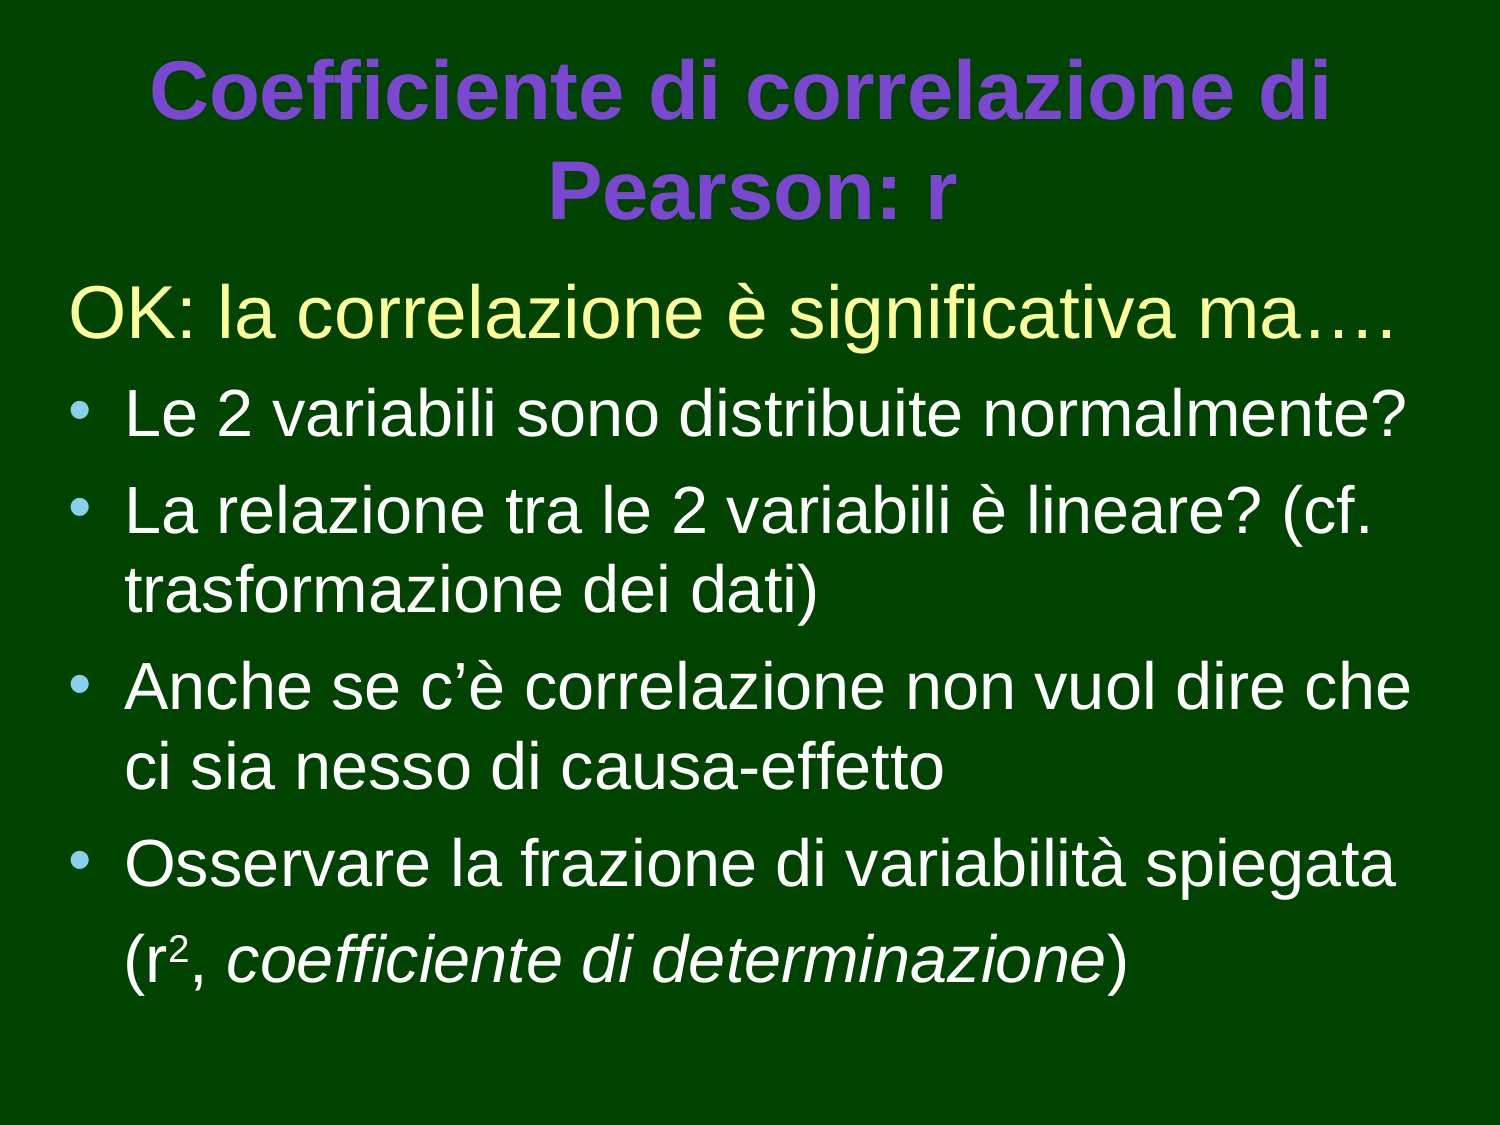

Coefficiente di correlazione di
Pearson: r
OK: la correlazione è significativa ma….
Le 2 variabili sono distribuite normalmente?
La relazione tra le 2 variabili è lineare? (cf. trasformazione dei dati)
Anche se c’è correlazione non vuol dire che ci sia nesso di causa-effetto
Osservare la frazione di variabilità spiegata
 (r2, coefficiente di determinazione)